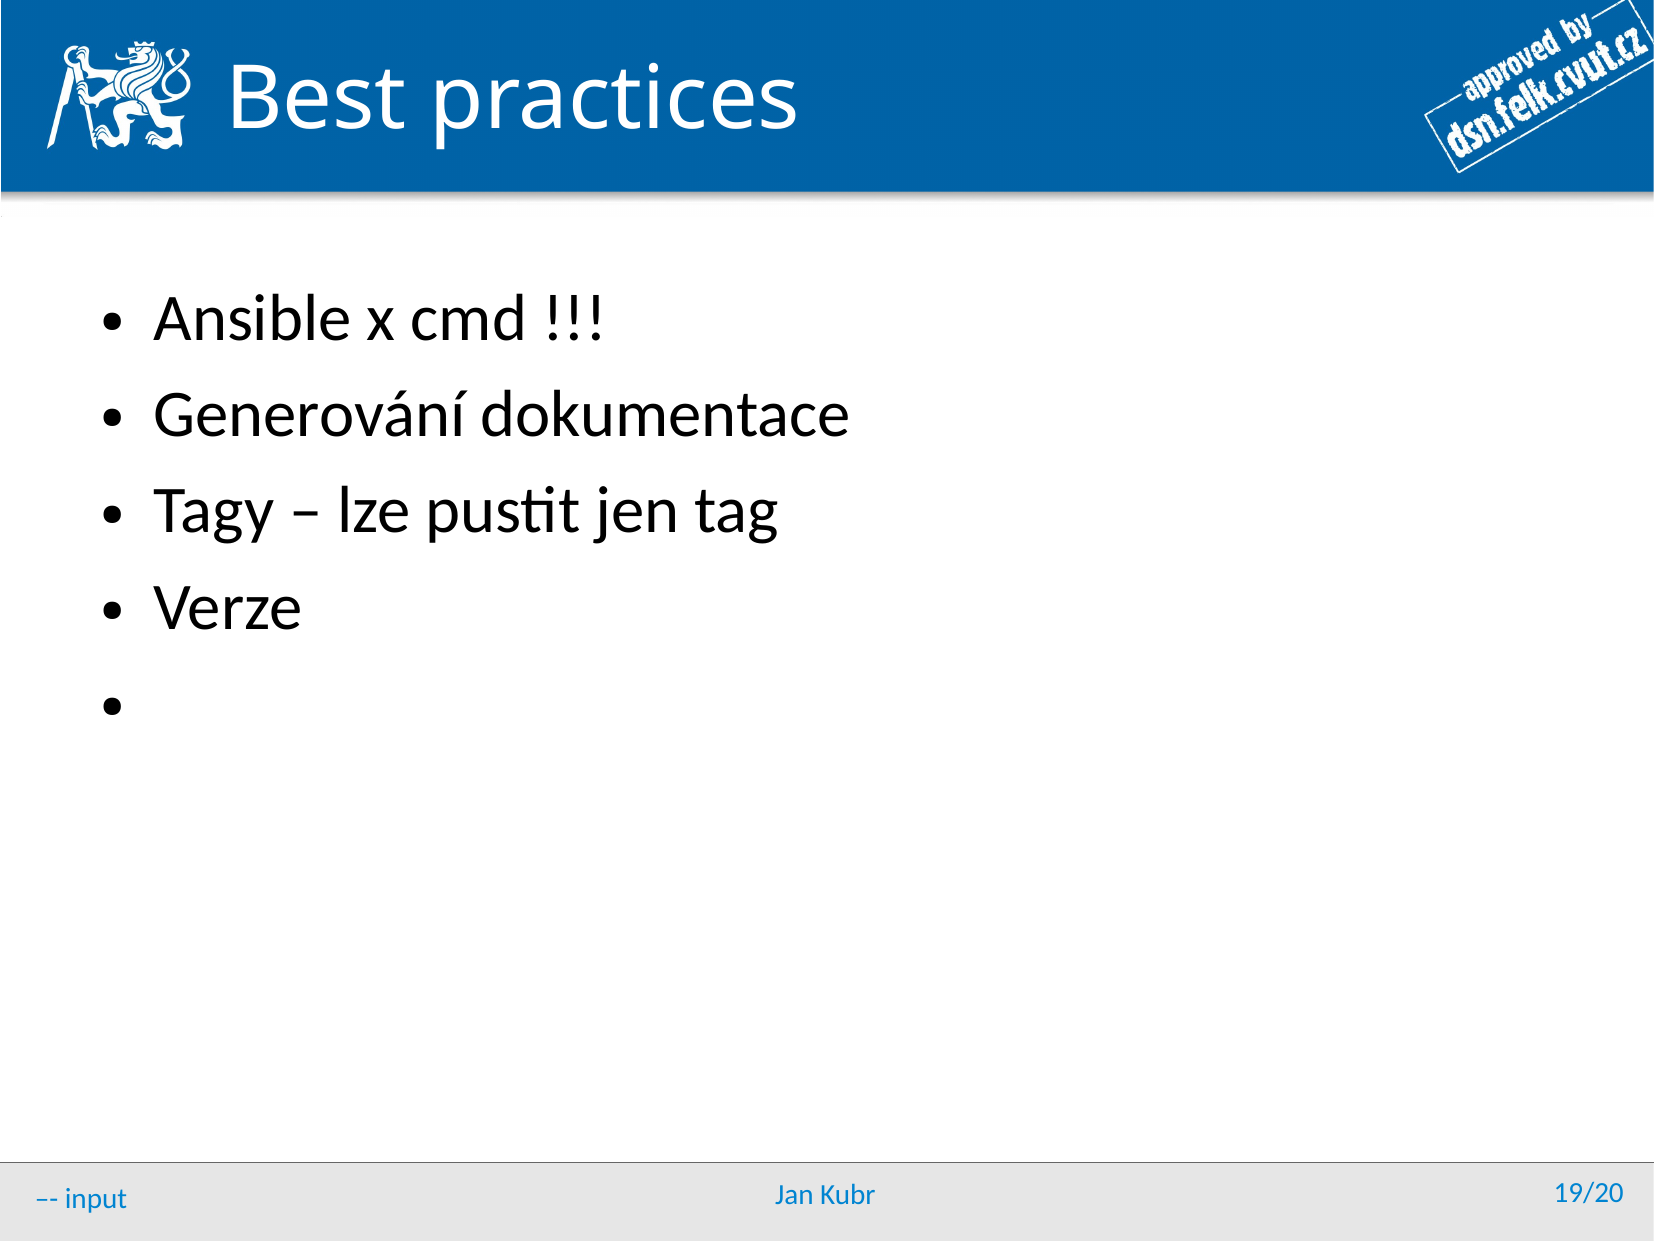

# Best practices
Ansible x cmd !!!
Generování dokumentace
Tagy – lze pustit jen tag
Verze
19
Jan Kubr
02/2006